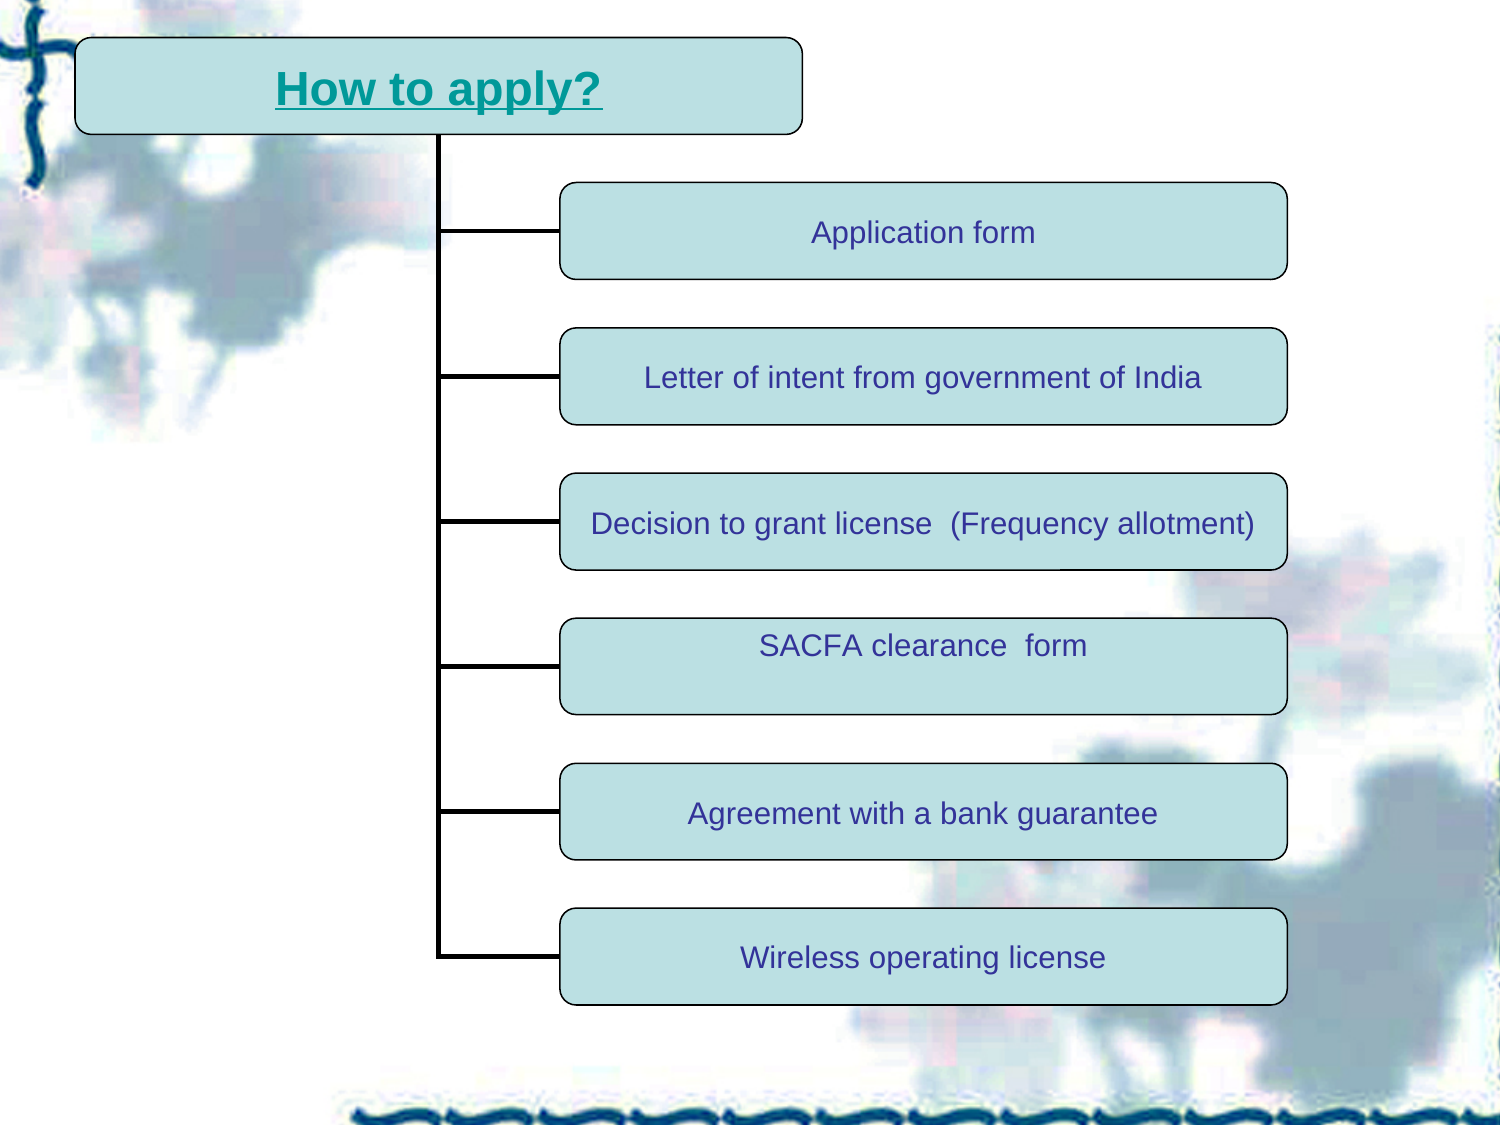

How to apply?
Application form
Letter of intent from government of India
Decision to grant license (Frequency allotment)
SACFA clearance form
Agreement with a bank guarantee
Wireless operating license